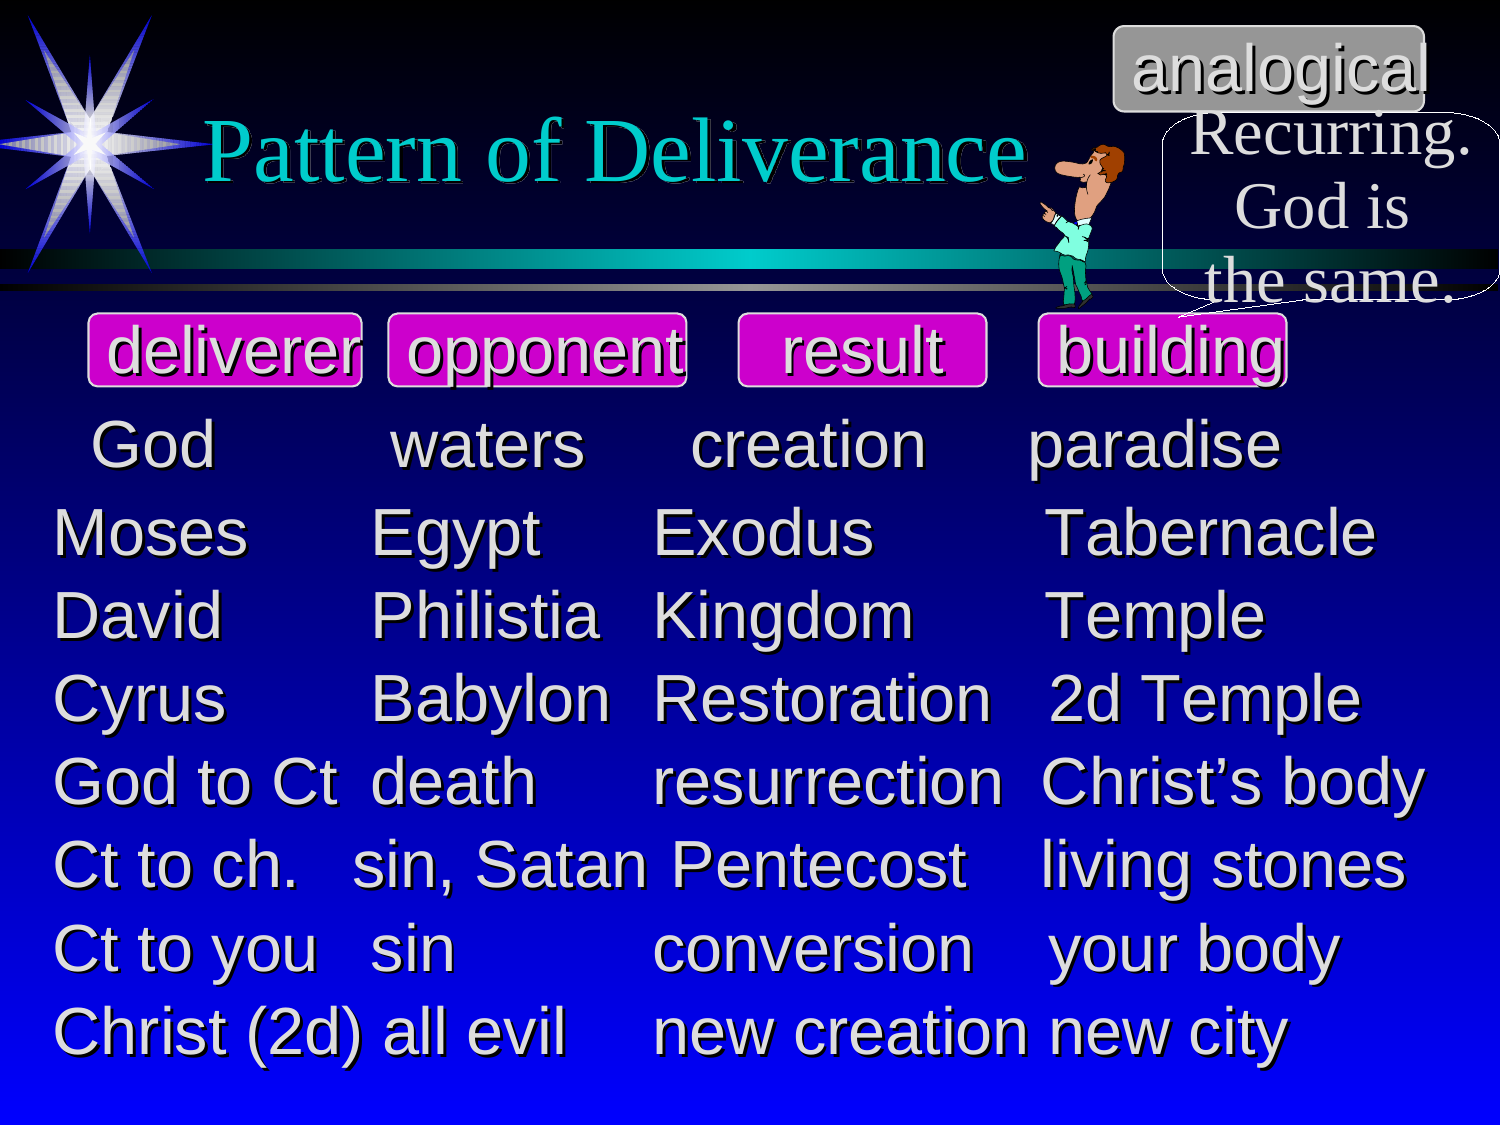

analogical
# Pattern of Deliverance
Recurring.
God is
the same.
deliverer
opponent
result
building
God		waters	creation	 paradise
Moses	 Egypt	Exodus	 Tabernacle
David	 Philistia	Kingdom	 Temple
Cyrus	 Babylon	Restoration 2d Temple
God to Ct	 death	resurrection Christ’s body
Ct to ch.	sin, Satan	 Pentecost living stones
Ct to you	 sin		conversion your body
Christ (2d) all evil	new creation new city